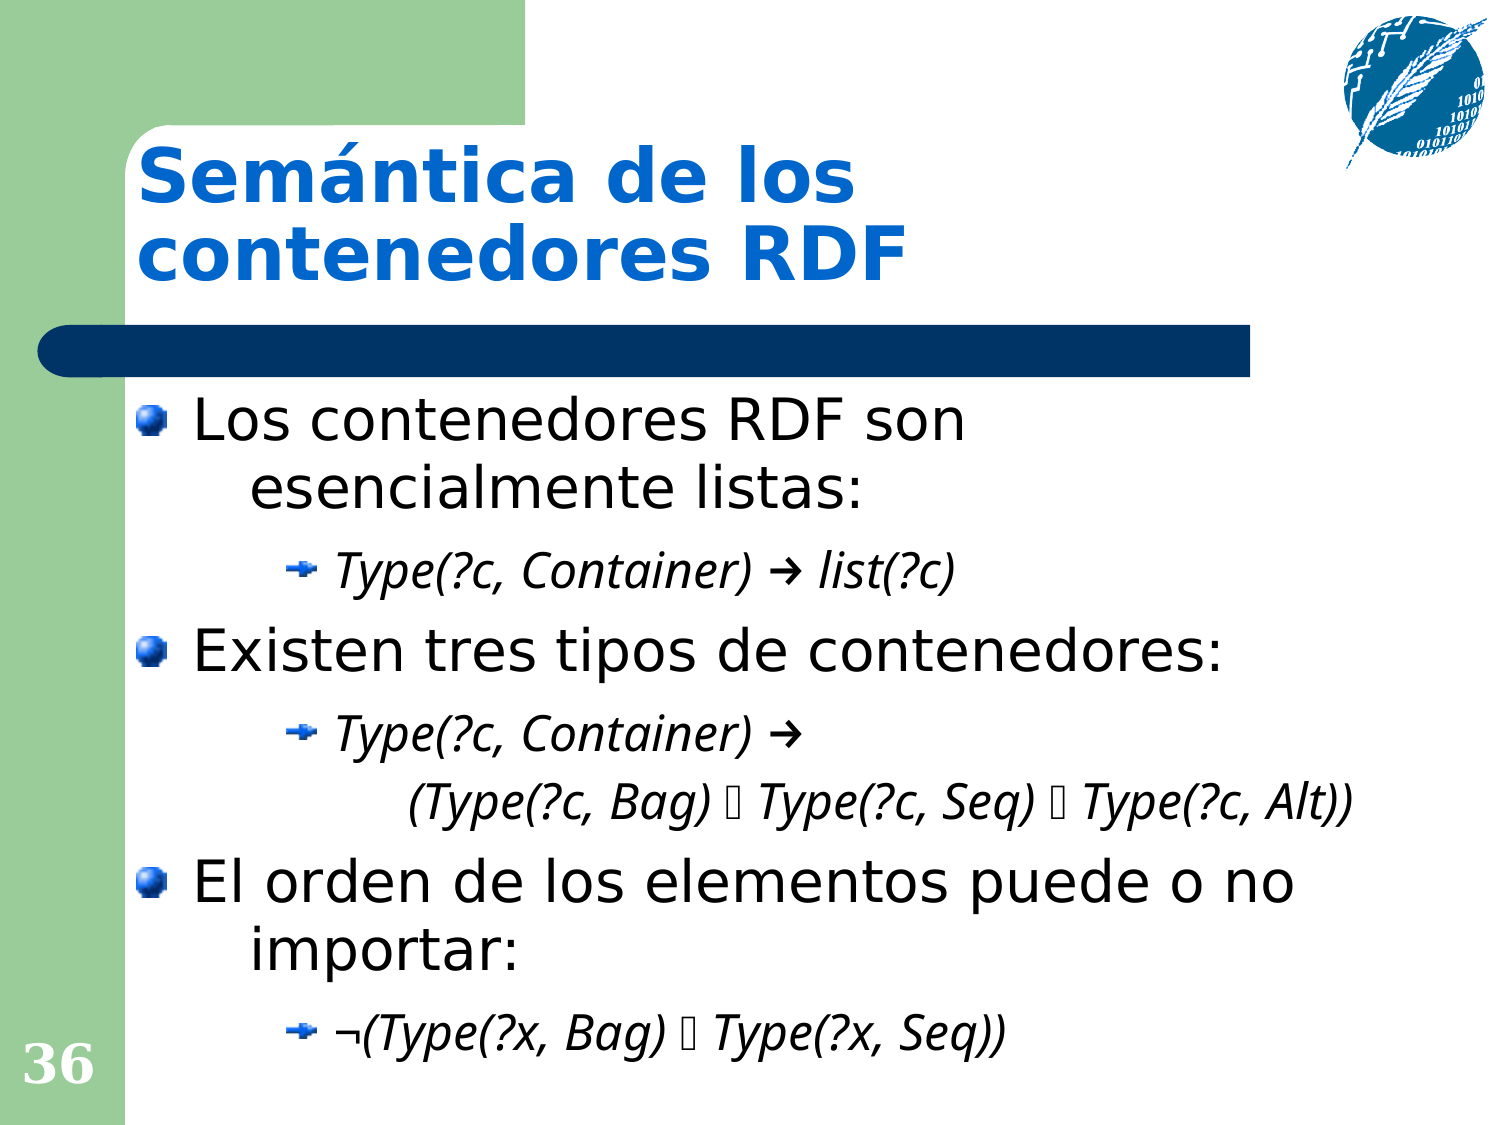

# Semántica de los contenedores RDF
Los contenedores RDF son esencialmente listas:
Type(?c, Container) → list(?c)
Existen tres tipos de contenedores:
Type(?c, Container) →
	(Type(?c, Bag)  Type(?c, Seq)  Type(?c, Alt))
El orden de los elementos puede o no importar:
¬(Type(?x, Bag)  Type(?x, Seq))
36